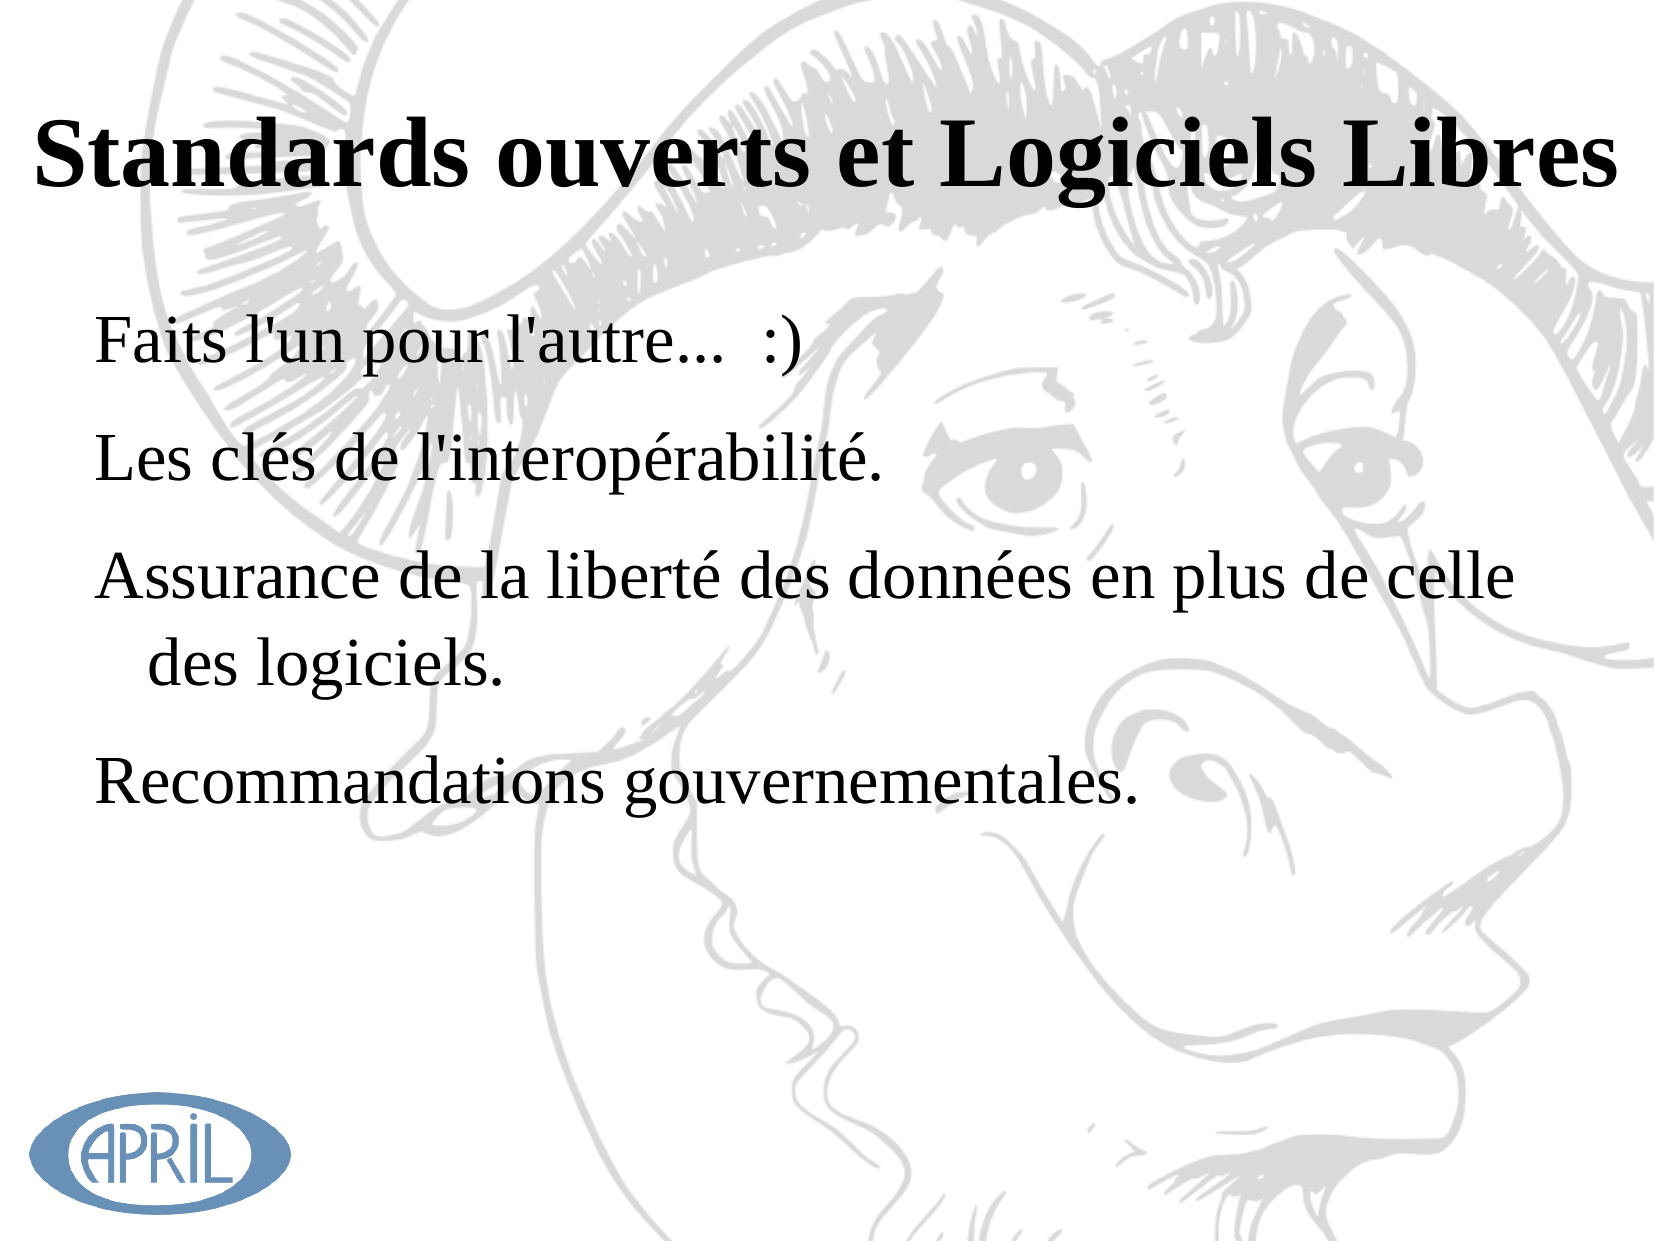

# Standards ouverts et Logiciels Libres
Faits l'un pour l'autre... :)
Les clés de l'interopérabilité.
Assurance de la liberté des données en plus de celle des logiciels.
Recommandations gouvernementales.